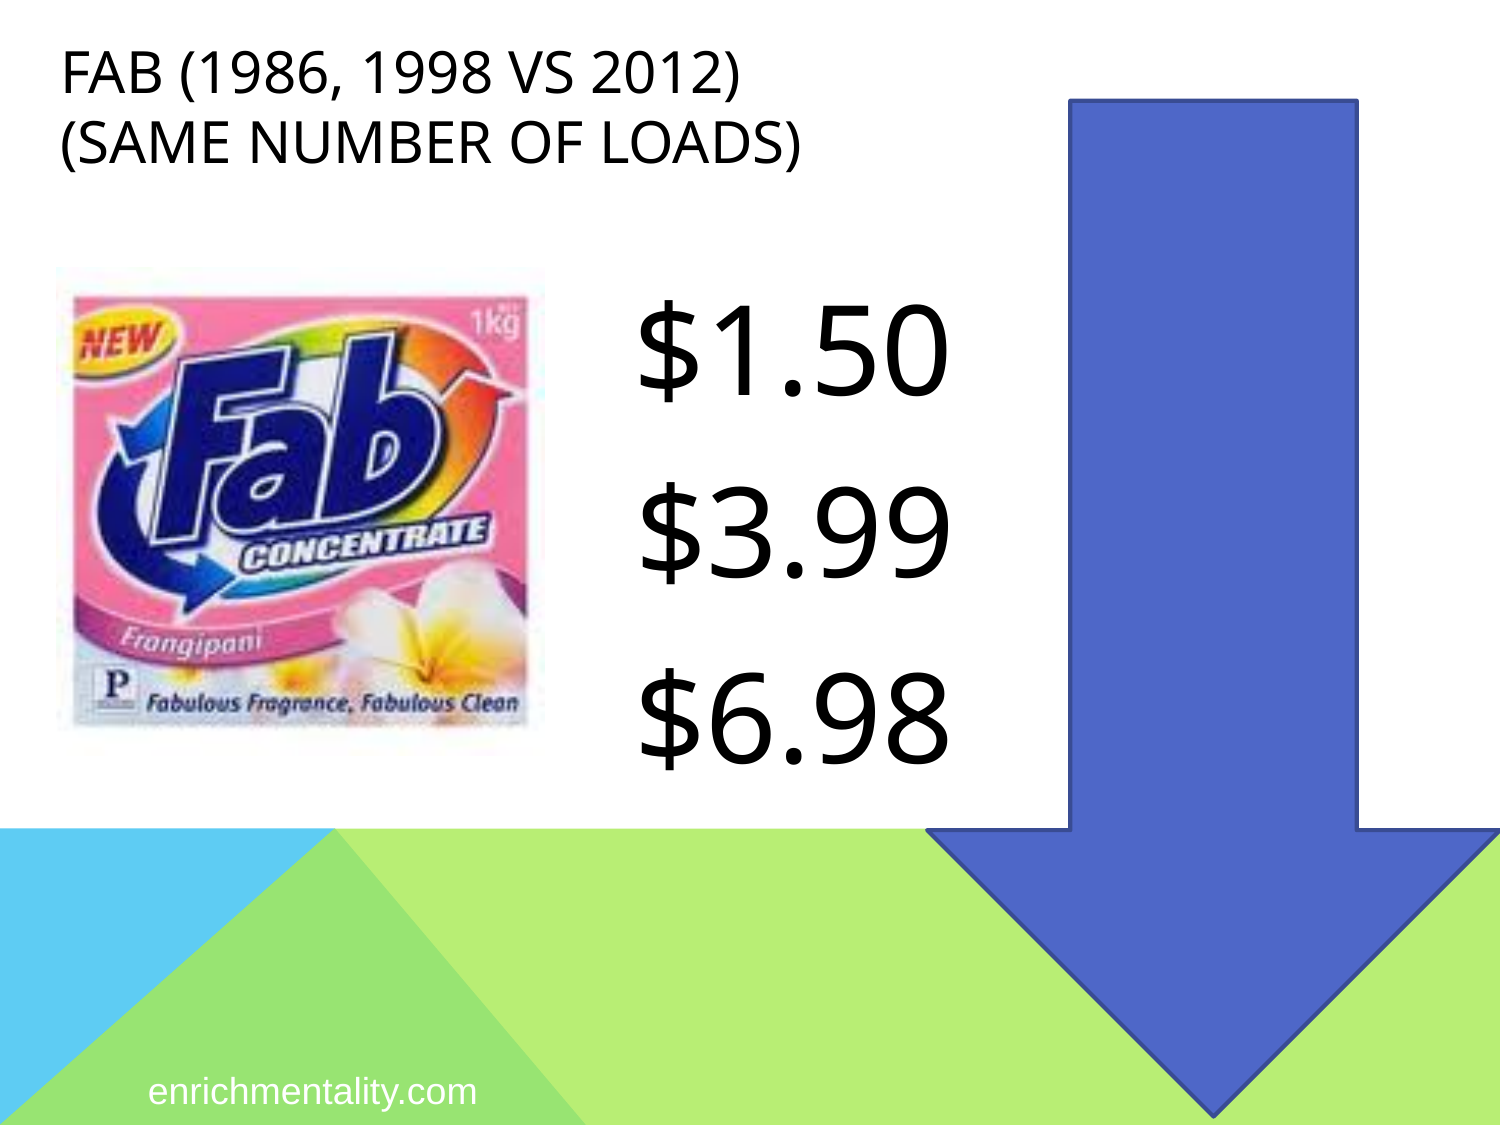

# FAB (1986, 1998 vs 2012) (same number of loads)
$1.50
2012
$3.99
1986
1998
$6.98
enrichmentality.com